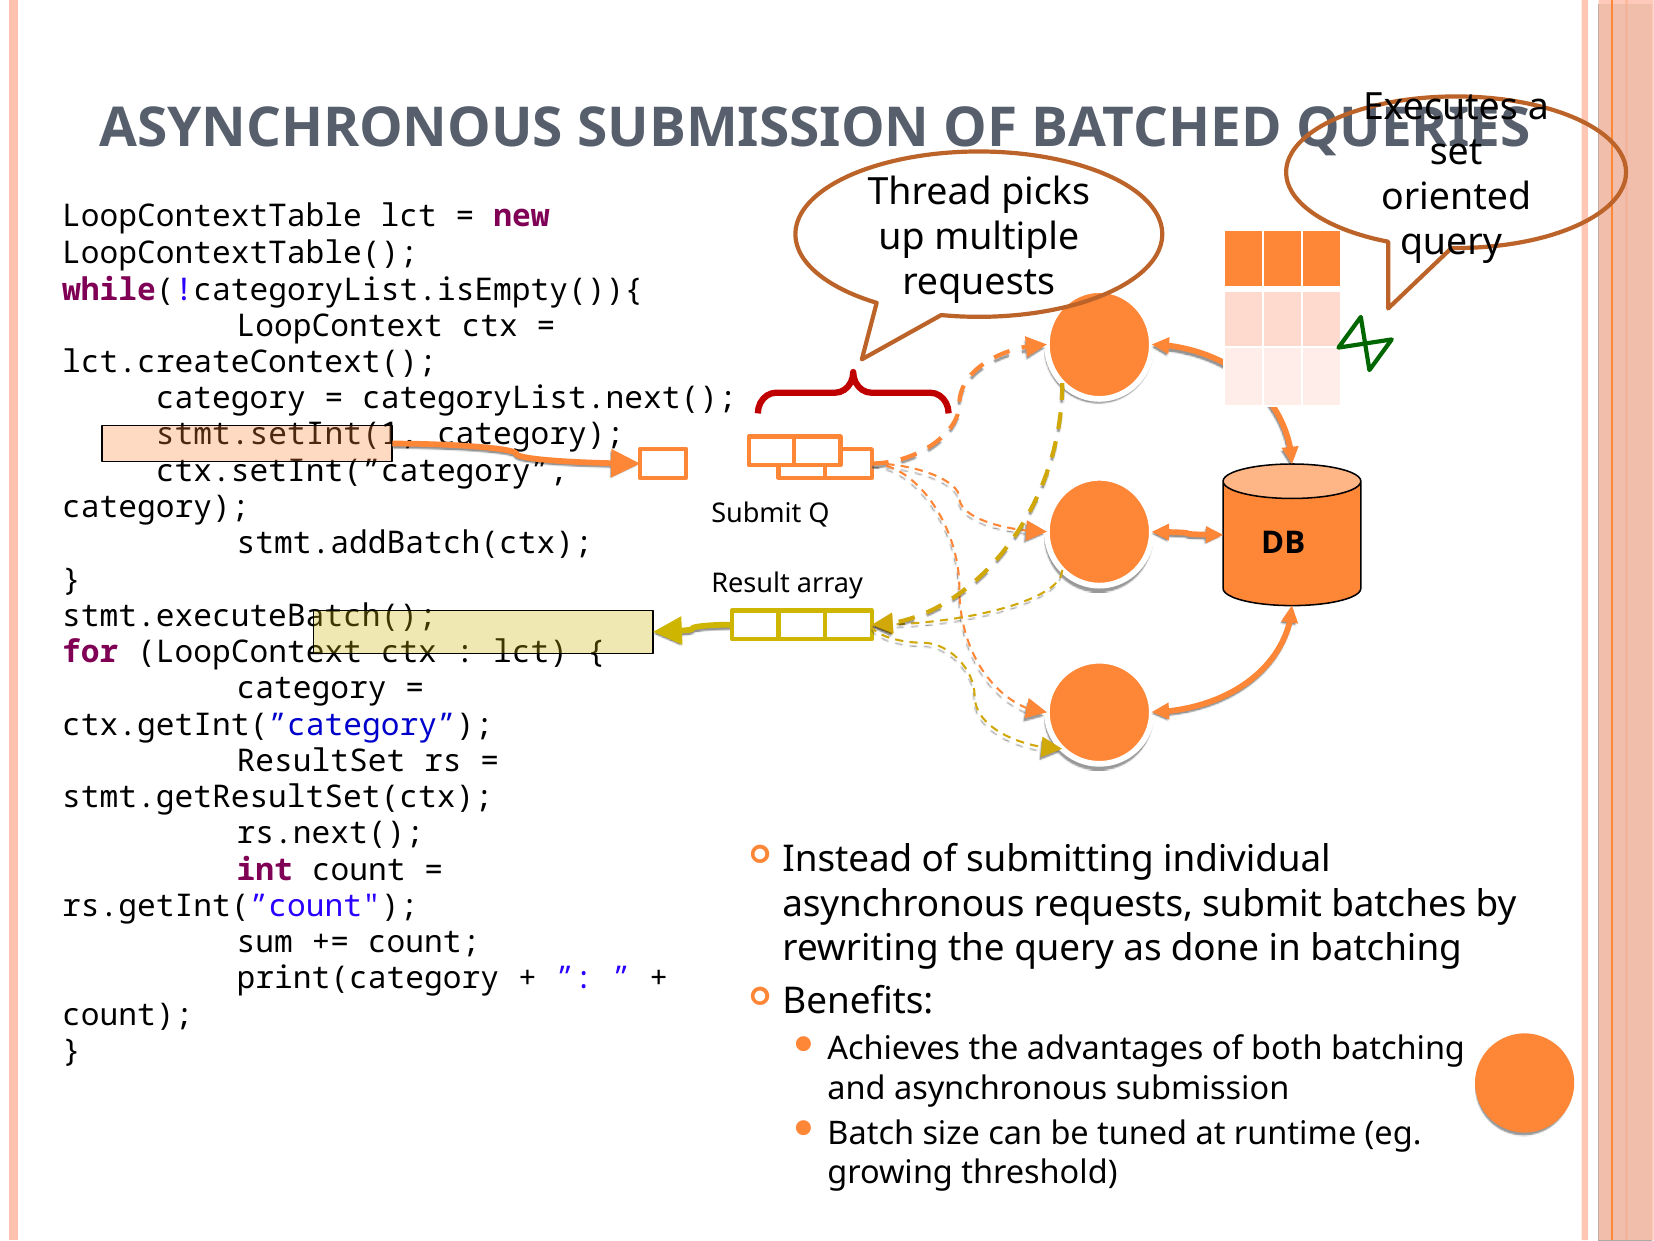

# Asynchronous submission of batched queries
Executes a set oriented query
Thread picks up multiple requests
LoopContextTable lct = new LoopContextTable();
while(!categoryList.isEmpty()){
	 LoopContext ctx = lct.createContext();
 category = categoryList.next();
 stmt.setInt(1, category);
 ctx.setInt(”category”, category);
	 stmt.addBatch(ctx);
}
stmt.executeBatch();
for (LoopContext ctx : lct) {
	 category = ctx.getInt(”category”);
	 ResultSet rs = stmt.getResultSet(ctx);
	 rs.next();
	 int count = rs.getInt(”count");
	 sum += count;
	 print(category + ”: ” + count);
}
Submit Q
DB
Result array
| | | |
| --- | --- | --- |
| | | |
| | | |
Instead of submitting individual asynchronous requests, submit batches by rewriting the query as done in batching
Benefits:
Achieves the advantages of both batching and asynchronous submission
Batch size can be tuned at runtime (eg. growing threshold)